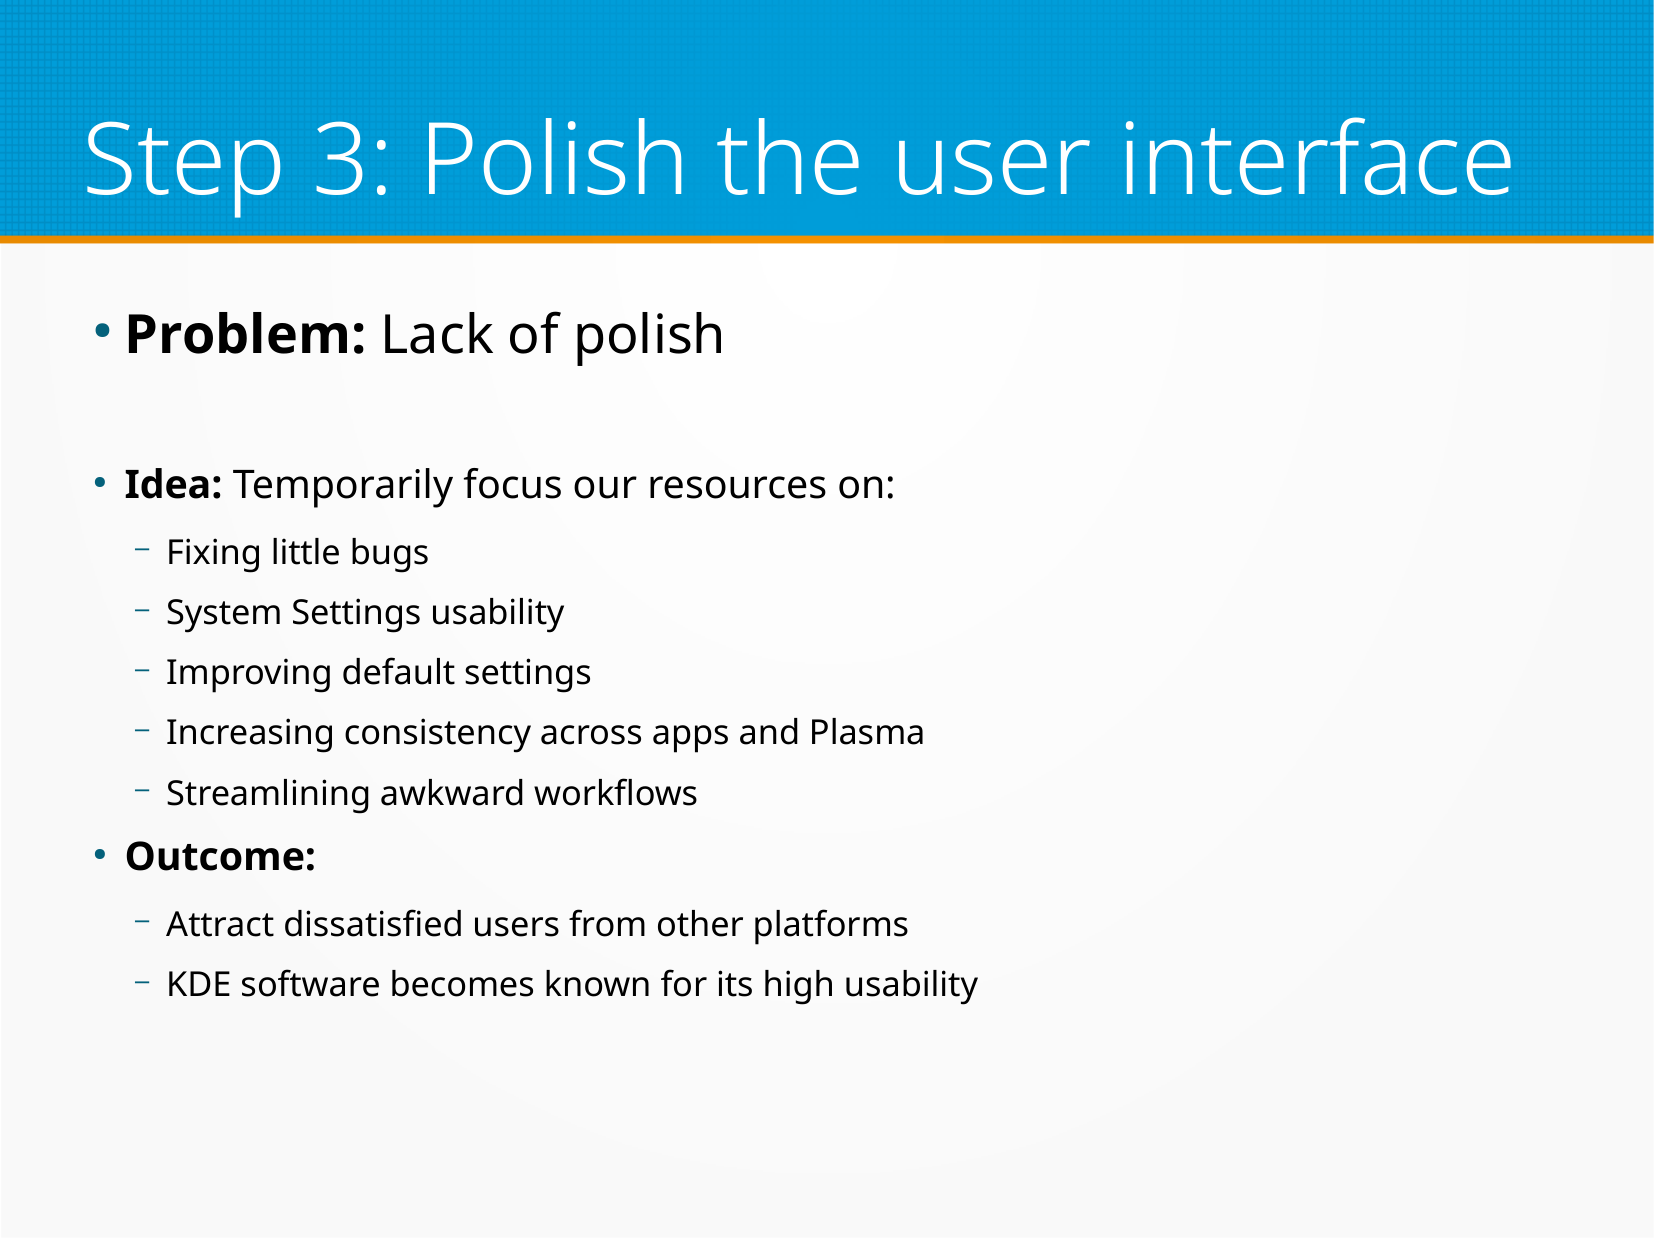

# Step 3: Polish the user interface
Problem: Lack of polish
Idea: Temporarily focus our resources on:
Fixing little bugs
System Settings usability
Improving default settings
Increasing consistency across apps and Plasma
Streamlining awkward workflows
Outcome:
Attract dissatisfied users from other platforms
KDE software becomes known for its high usability